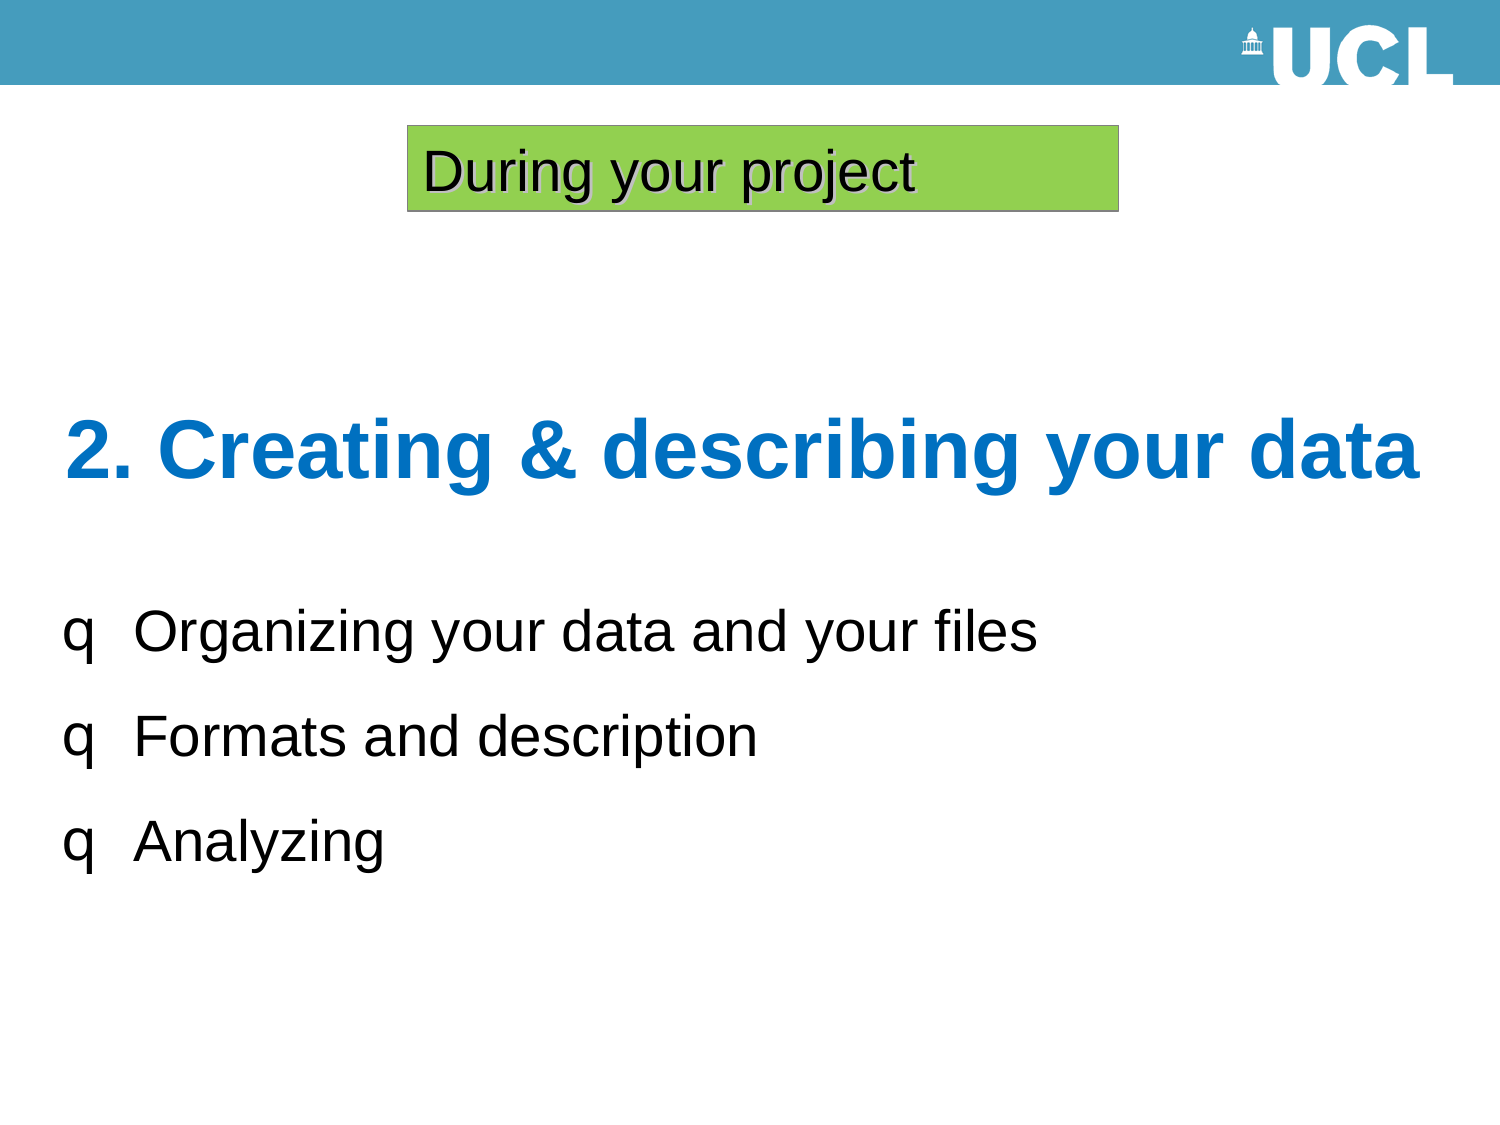

During your project
2. Creating & describing your data
 Organizing your data and your files
 Formats and description
 Analyzing